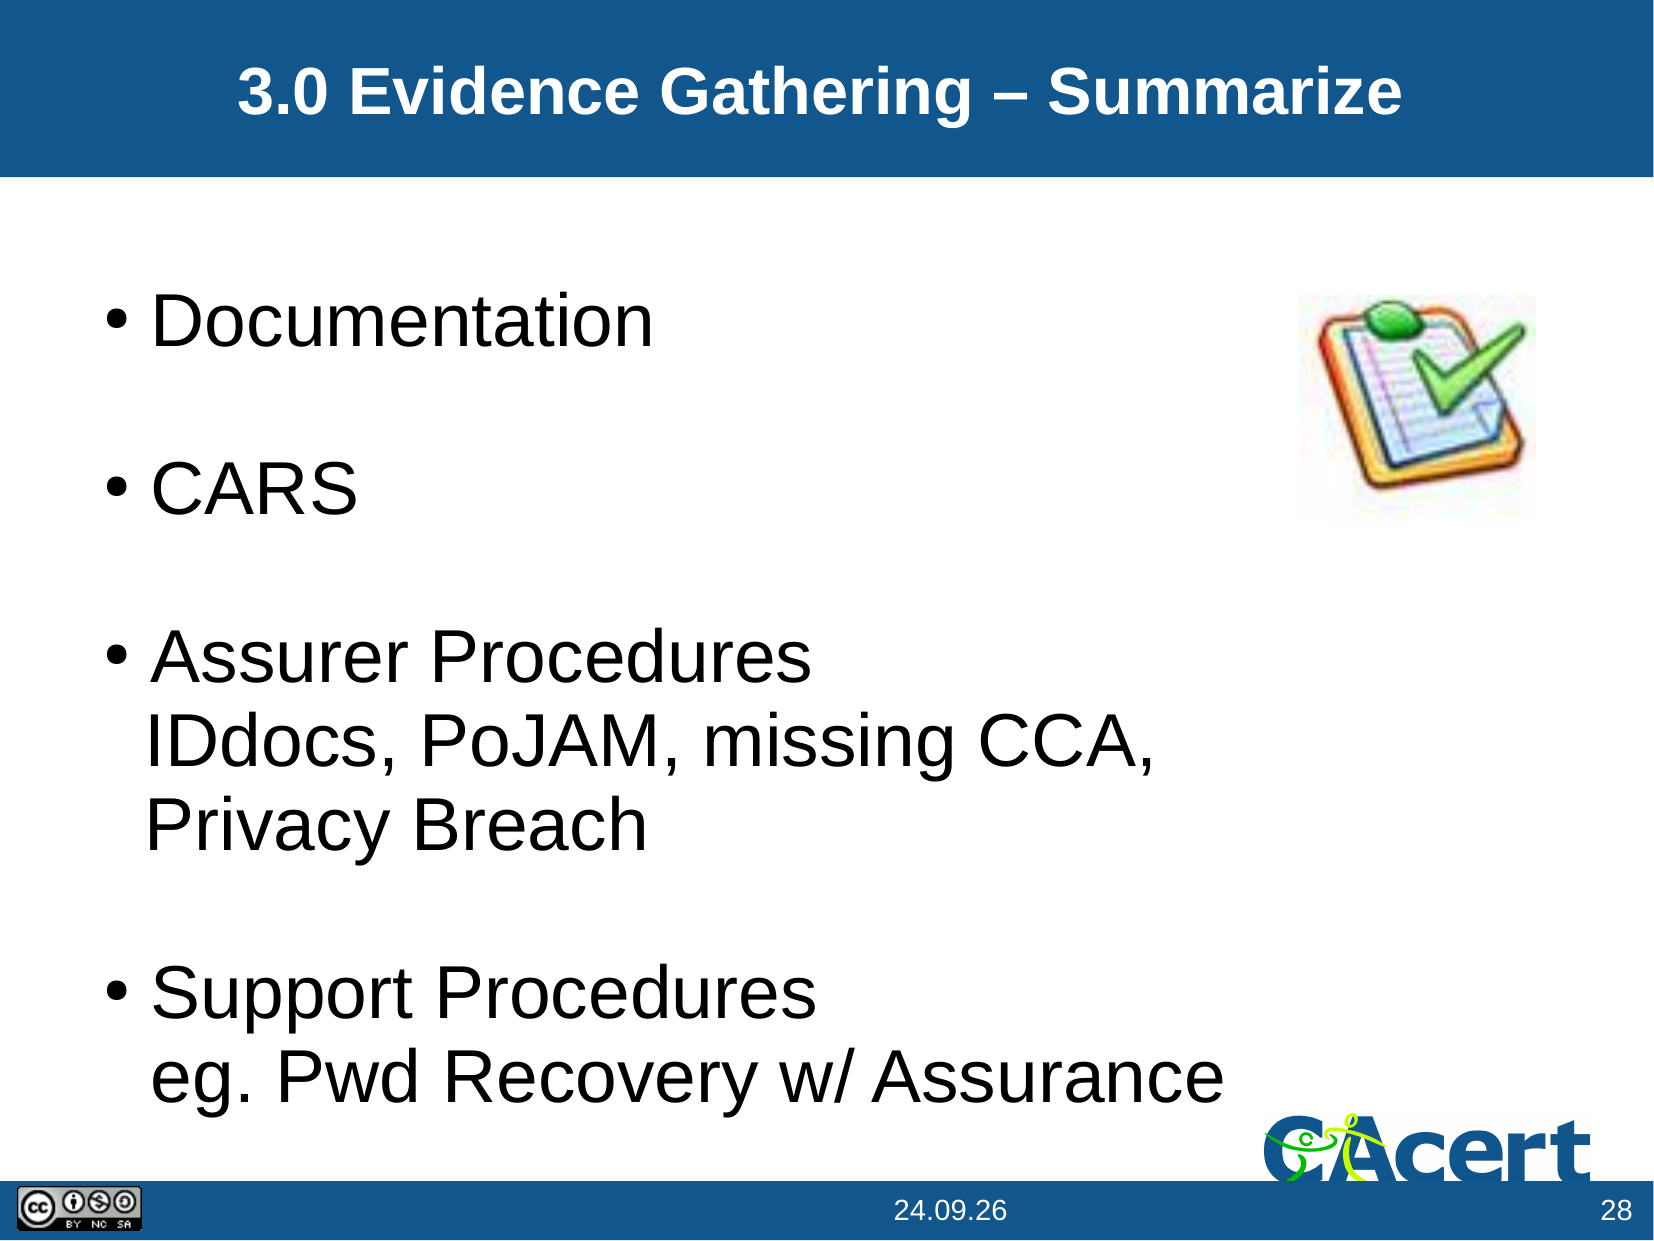

# 3.0 Evidence Gathering – Summarize
 Documentation
 CARS
 Assurer Procedures
 IDdocs, PoJAM, missing CCA,
 Privacy Breach
 Support Procedures
 eg. Pwd Recovery w/ Assurance